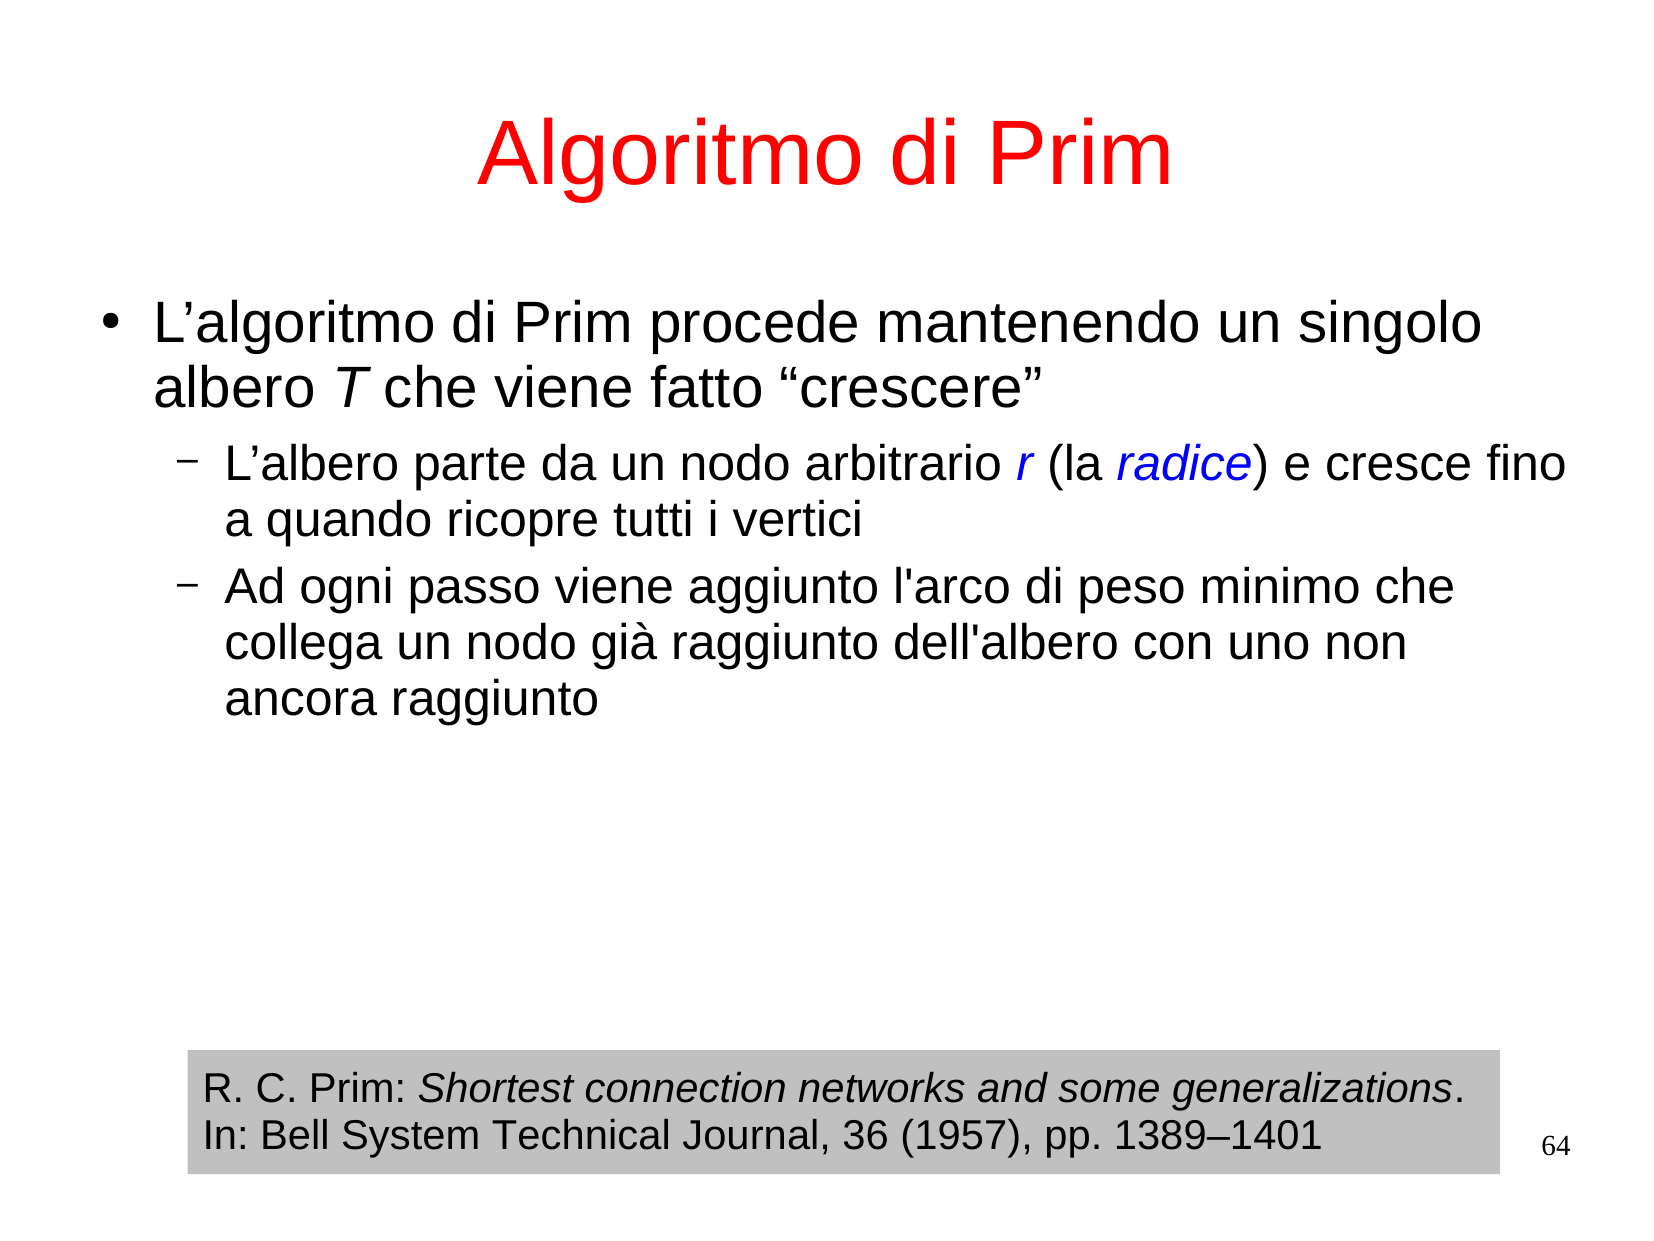

# Algoritmo di Prim
L’algoritmo di Prim procede mantenendo un singolo albero T che viene fatto “crescere”
L’albero parte da un nodo arbitrario r (la radice) e cresce fino a quando ricopre tutti i vertici
Ad ogni passo viene aggiunto l'arco di peso minimo che collega un nodo già raggiunto dell'albero con uno non ancora raggiunto
R. C. Prim: Shortest connection networks and some generalizations. In: Bell System Technical Journal, 36 (1957), pp. 1389–1401
Minimum Spanning Trees
64